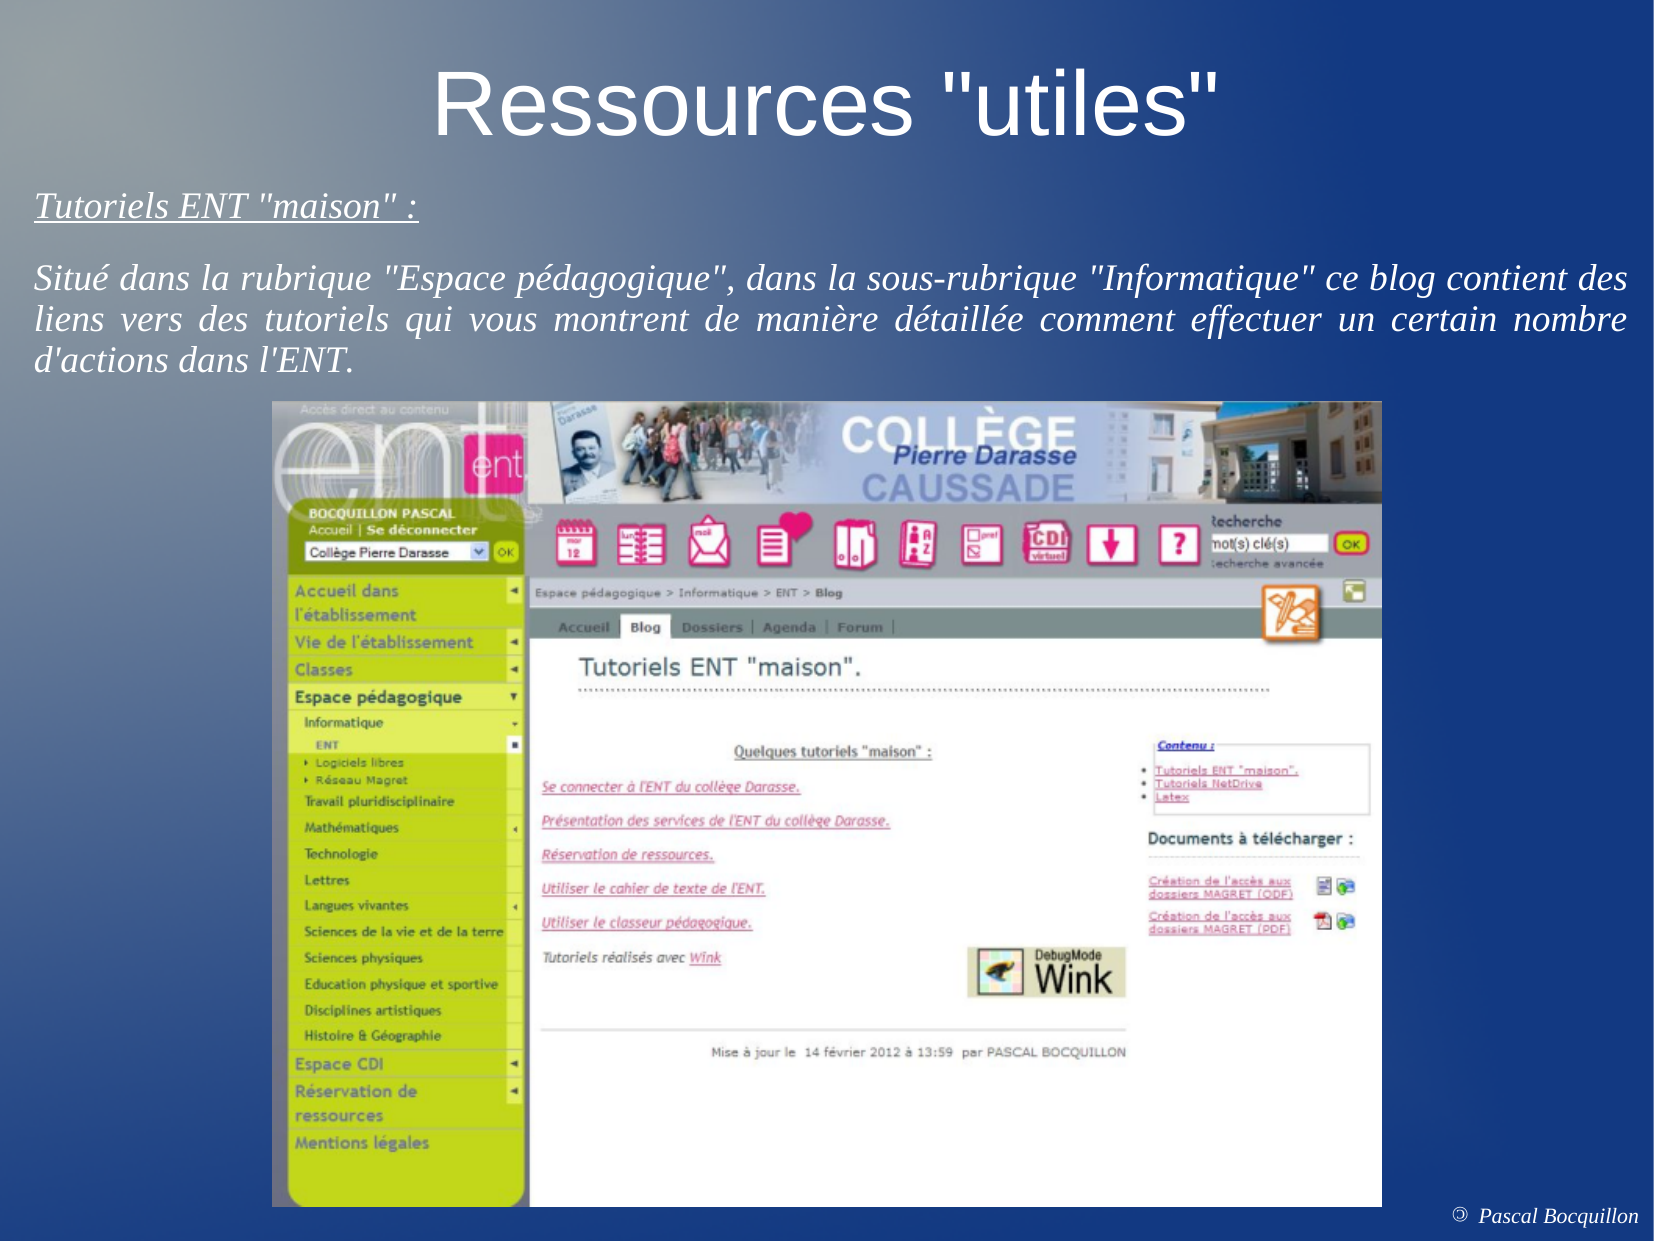

# Ressources "utiles"
Tutoriels ENT "maison" :
Situé dans la rubrique "Espace pédagogique", dans la sous-rubrique "Informatique" ce blog contient des liens vers des tutoriels qui vous montrent de manière détaillée comment effectuer un certain nombre d'actions dans l'ENT.
©
Pascal Bocquillon